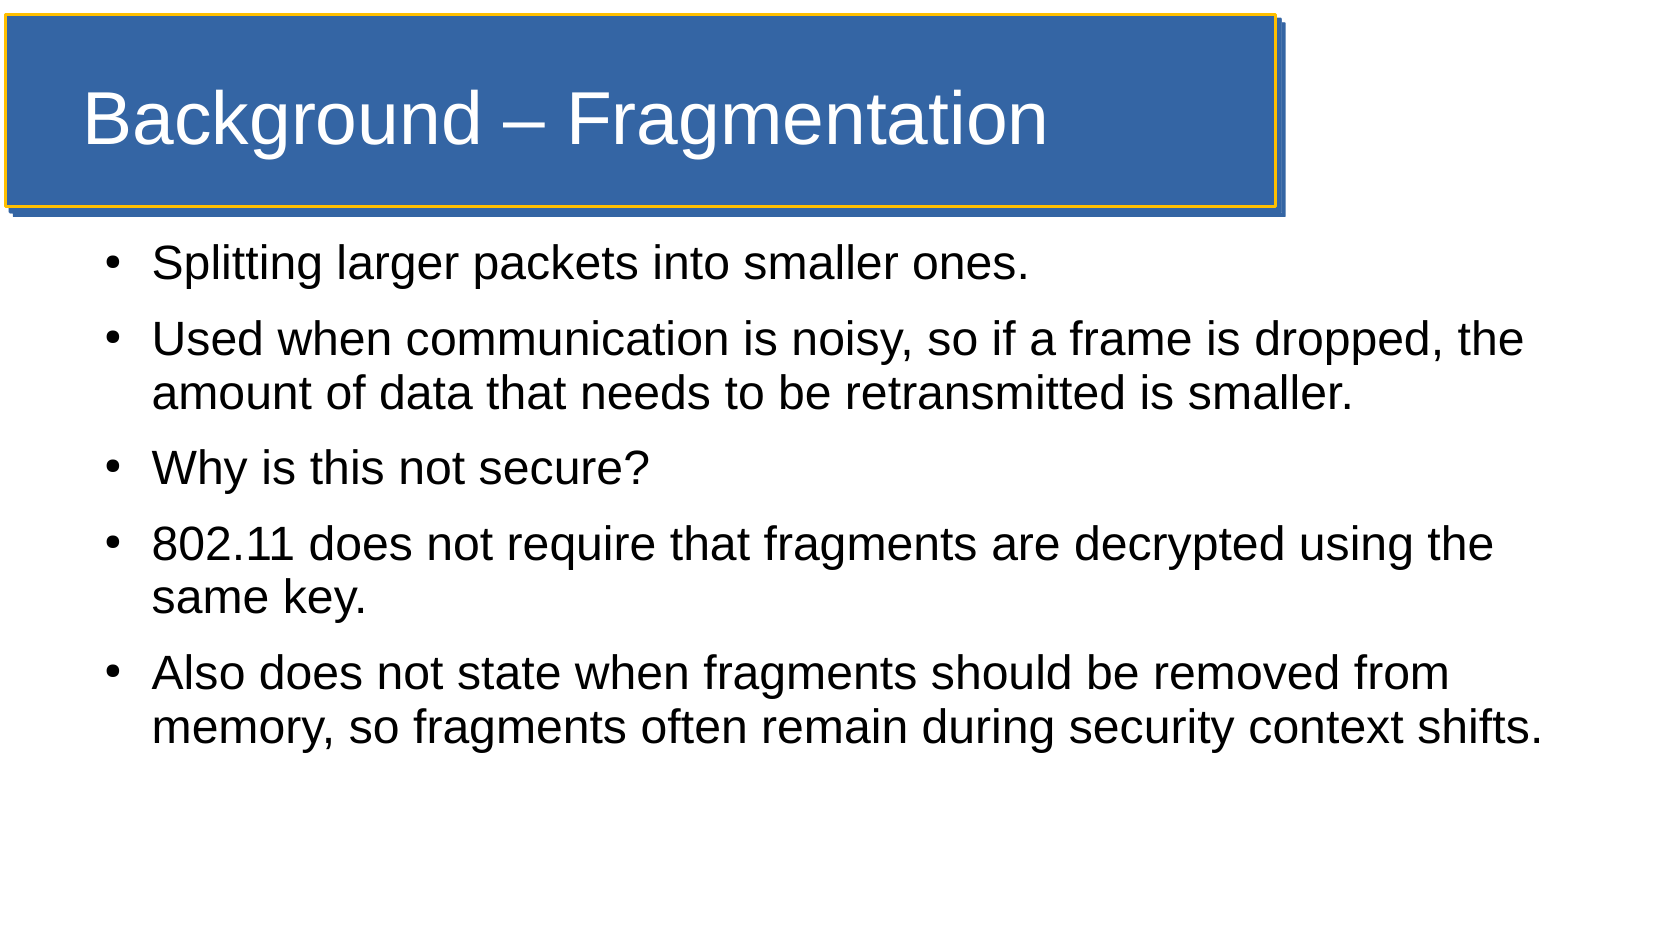

# Background – Fragmentation
Splitting larger packets into smaller ones.
Used when communication is noisy, so if a frame is dropped, the amount of data that needs to be retransmitted is smaller.
Why is this not secure?
802.11 does not require that fragments are decrypted using the same key.
Also does not state when fragments should be removed from memory, so fragments often remain during security context shifts.